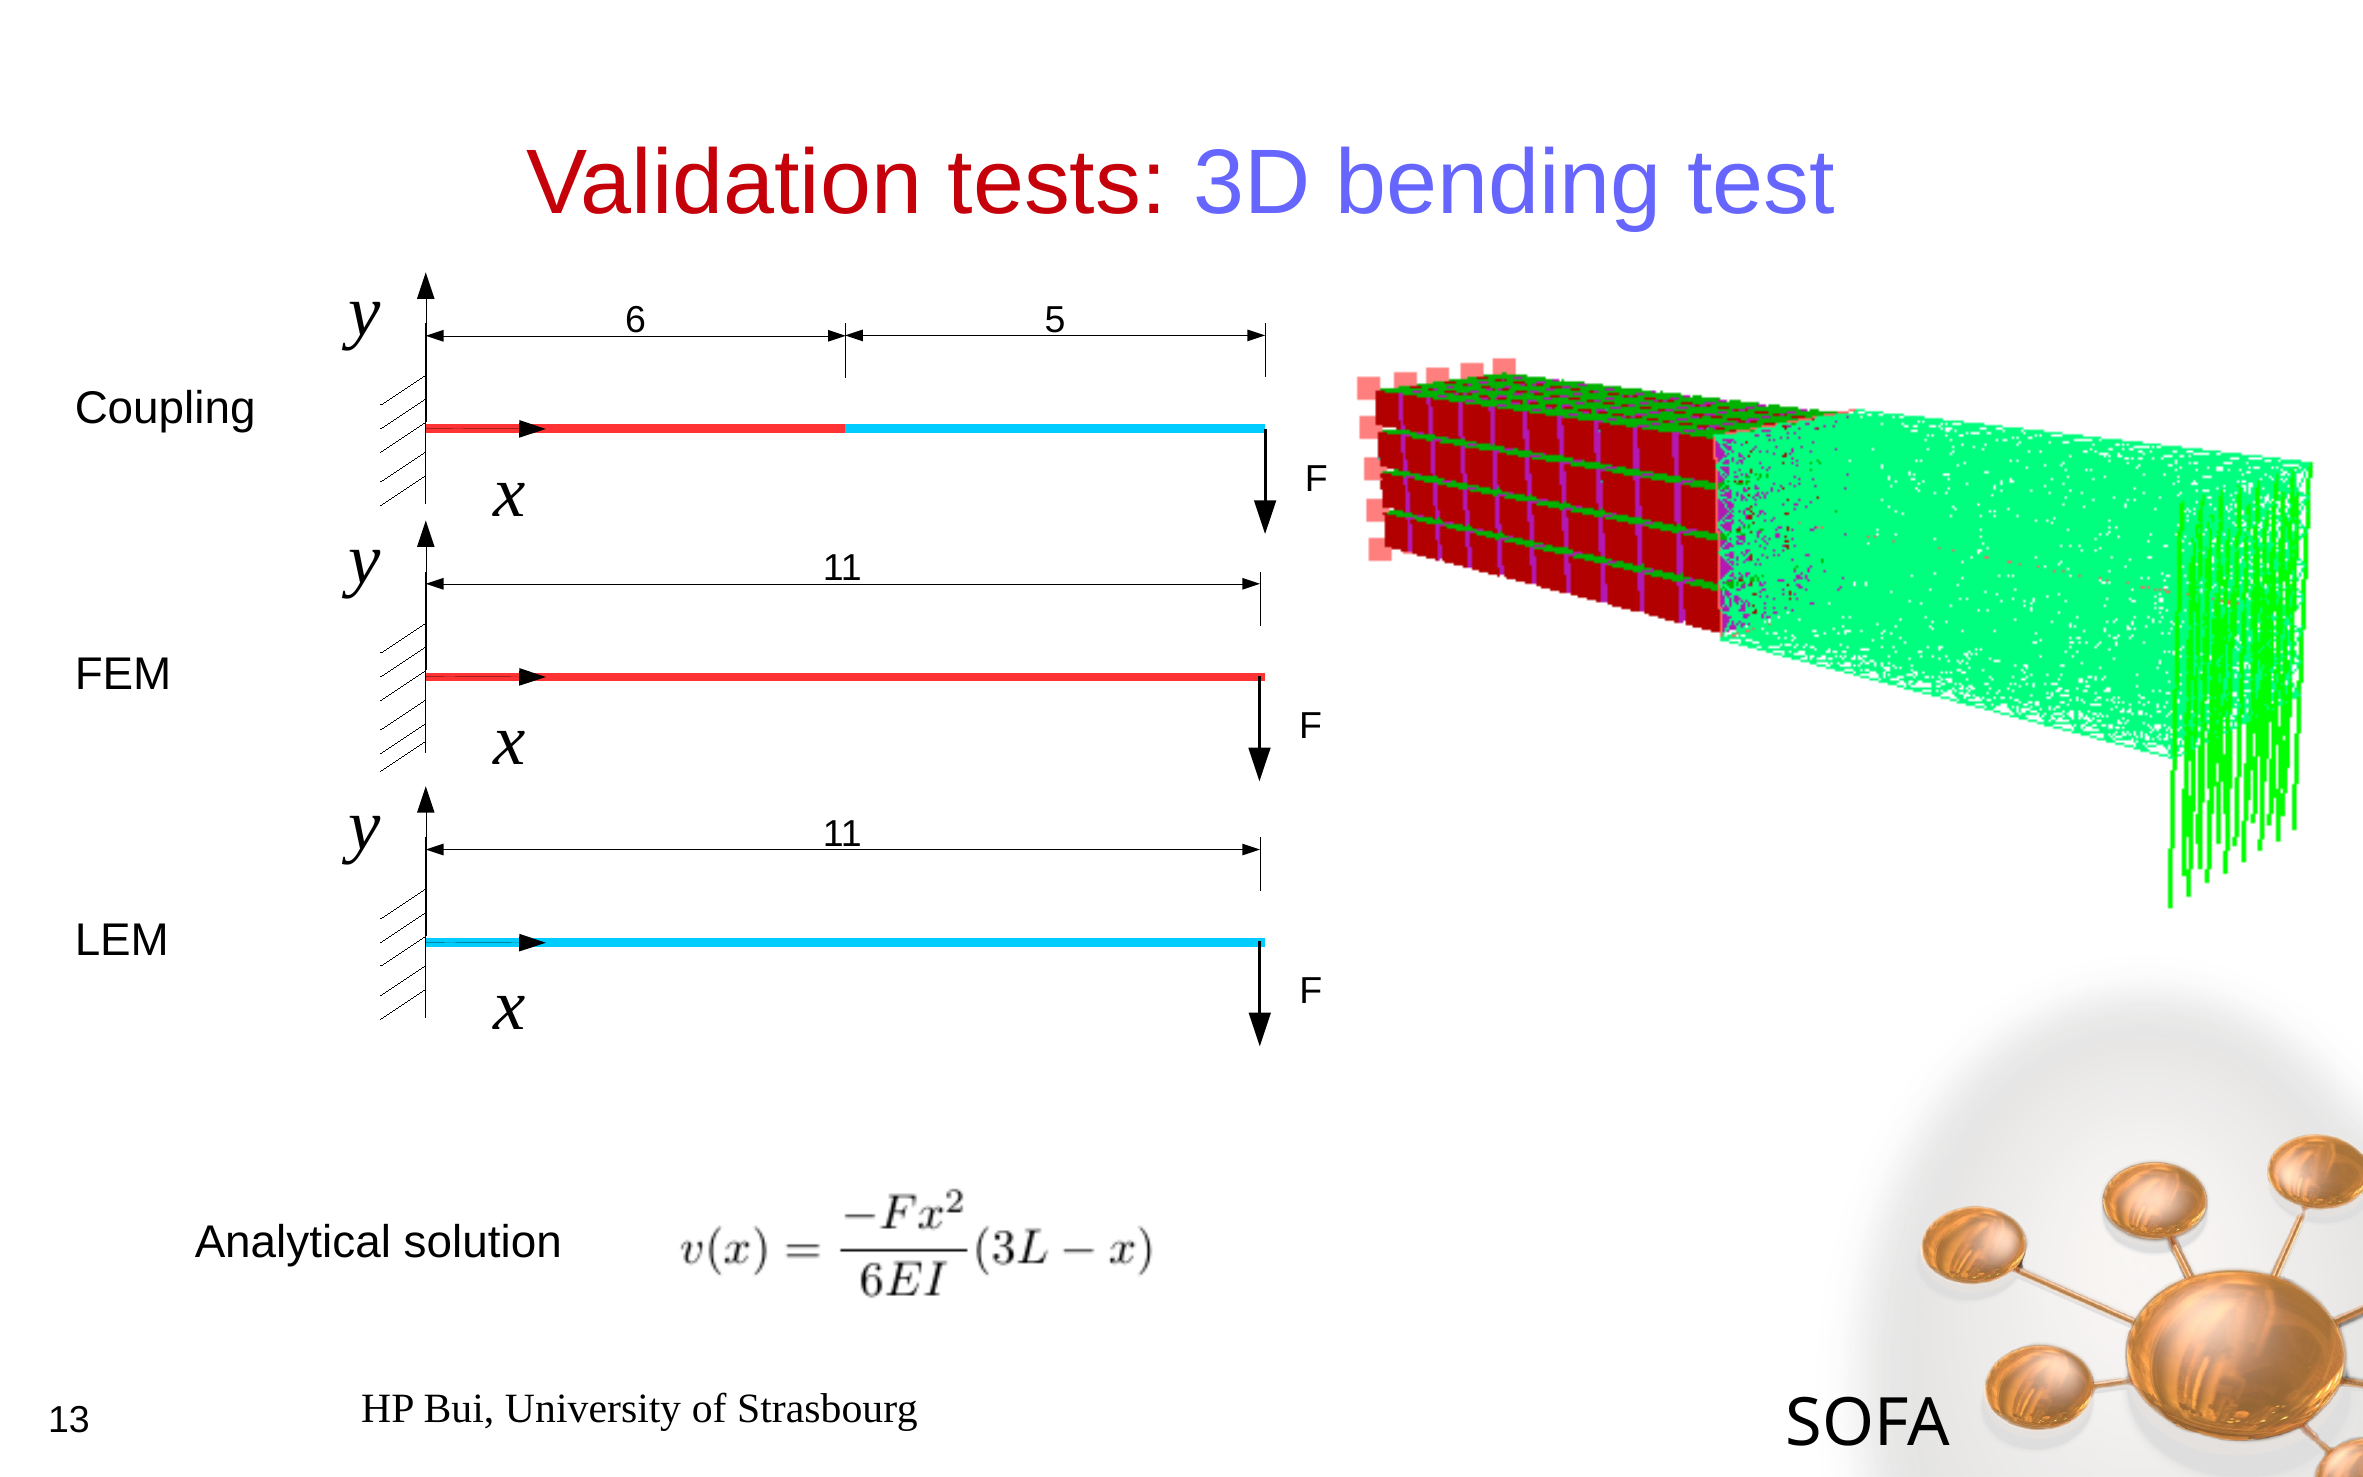

# Validation tests: 3D bending test
Coupling
F
FEM
F
LEM
F
Analytical solution
HP Bui, University of Strasbourg